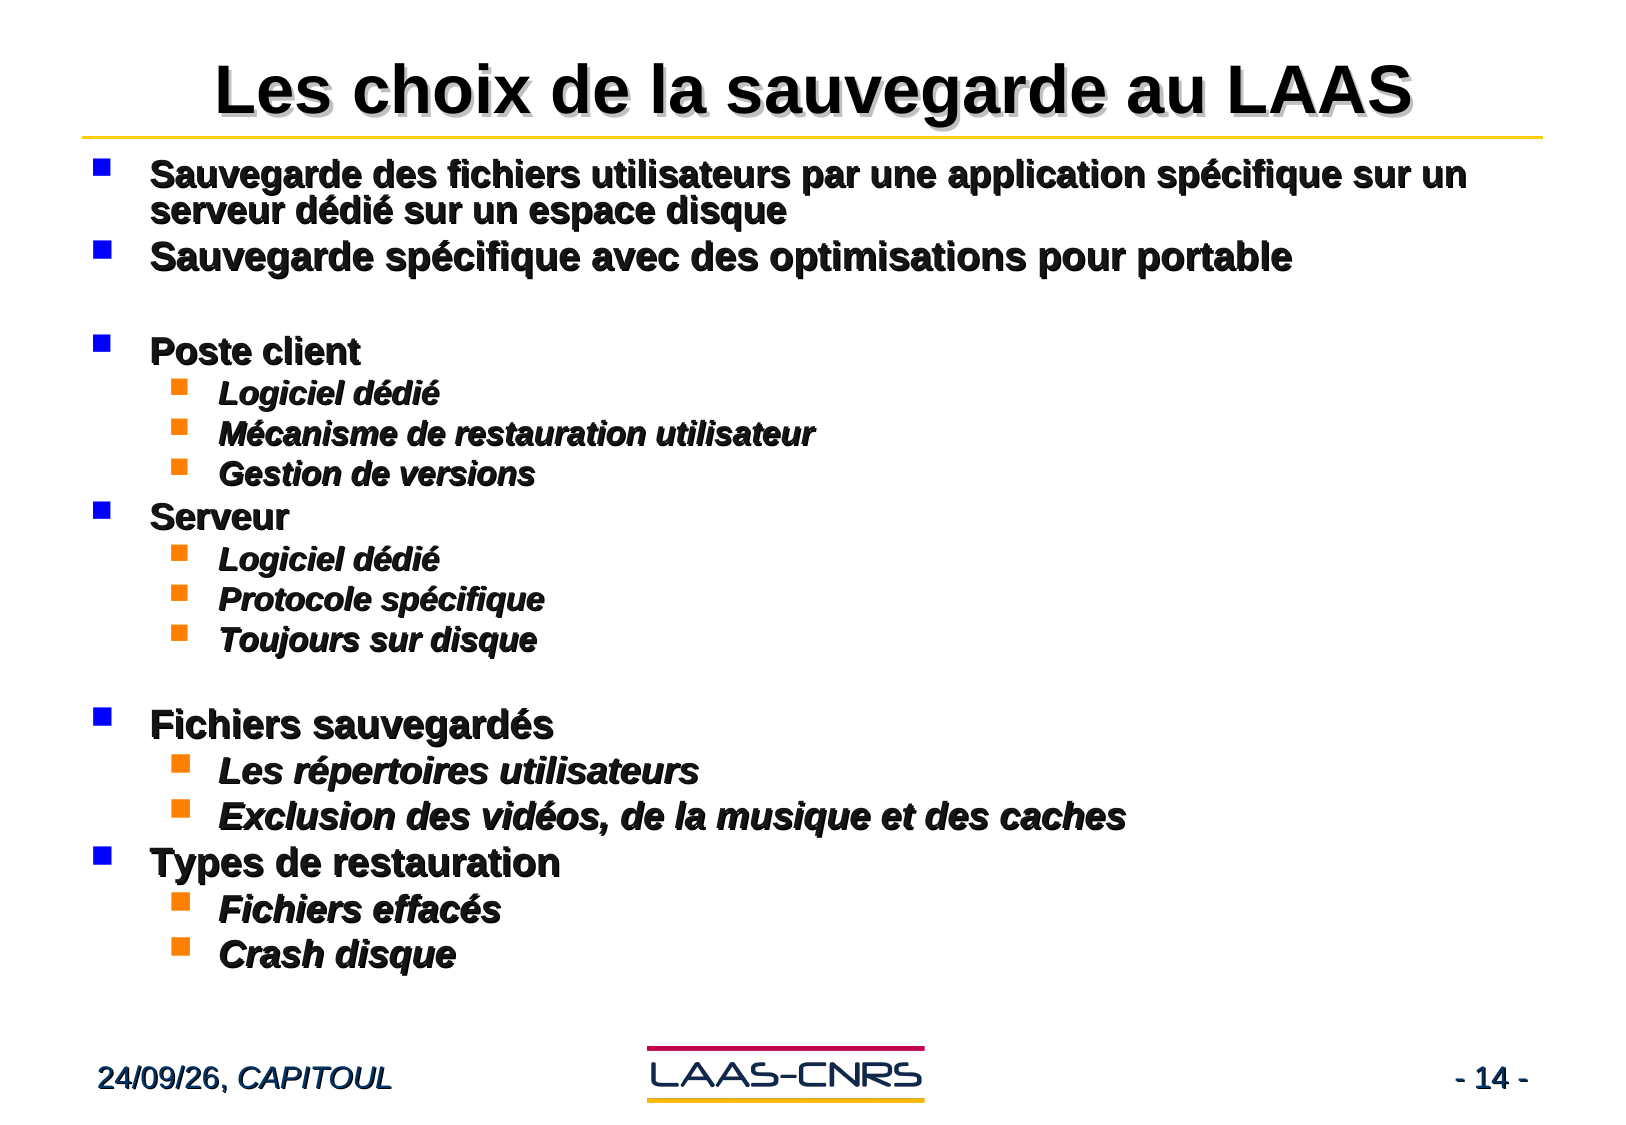

Les choix de la sauvegarde au LAAS
# Sauvegarde des fichiers utilisateurs par une application spécifique sur un serveur dédié sur un espace disque
Sauvegarde spécifique avec des optimisations pour portable
Poste client
Logiciel dédié
Mécanisme de restauration utilisateur
Gestion de versions
Serveur
Logiciel dédié
Protocole spécifique
Toujours sur disque
Fichiers sauvegardés
Les répertoires utilisateurs
Exclusion des vidéos, de la musique et des caches
Types de restauration
Fichiers effacés
Crash disque
 , CAPITOUL